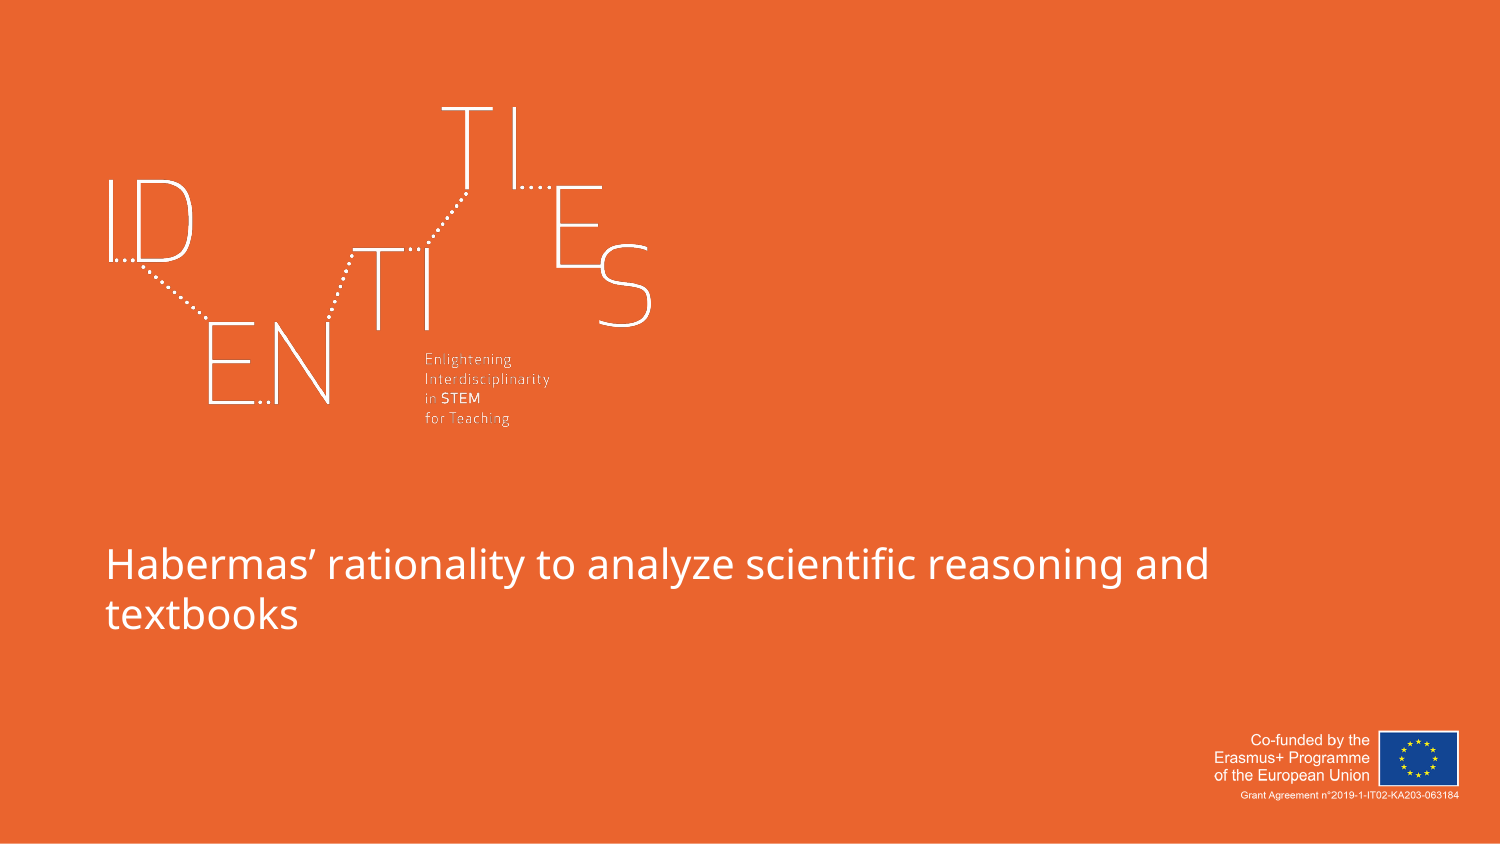

Habermas’ rationality to analyze scientific reasoning and textbooks